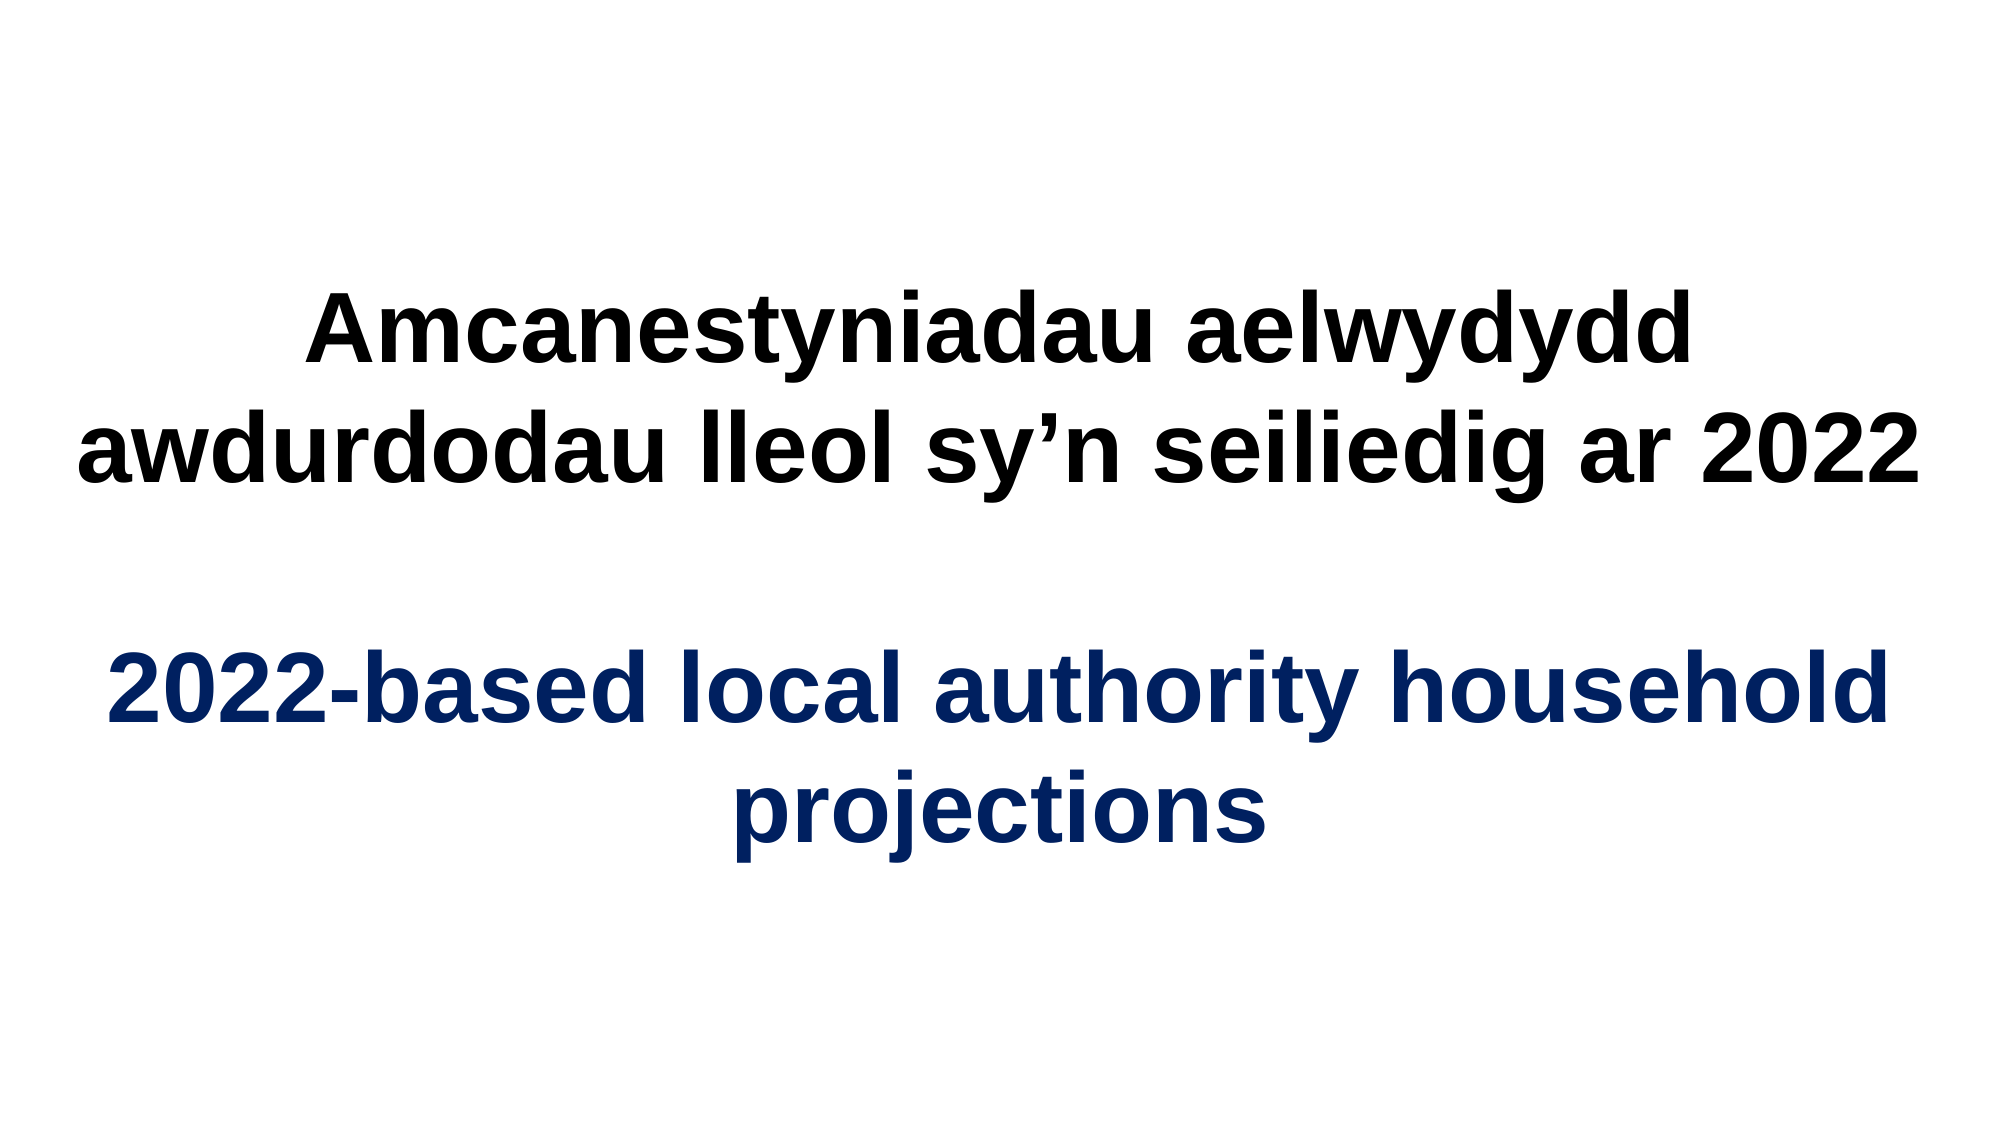

# Amcanestyniadau aelwydydd awdurdodau lleol sy’n seiliedig ar 2022 2022-based local authority household projections